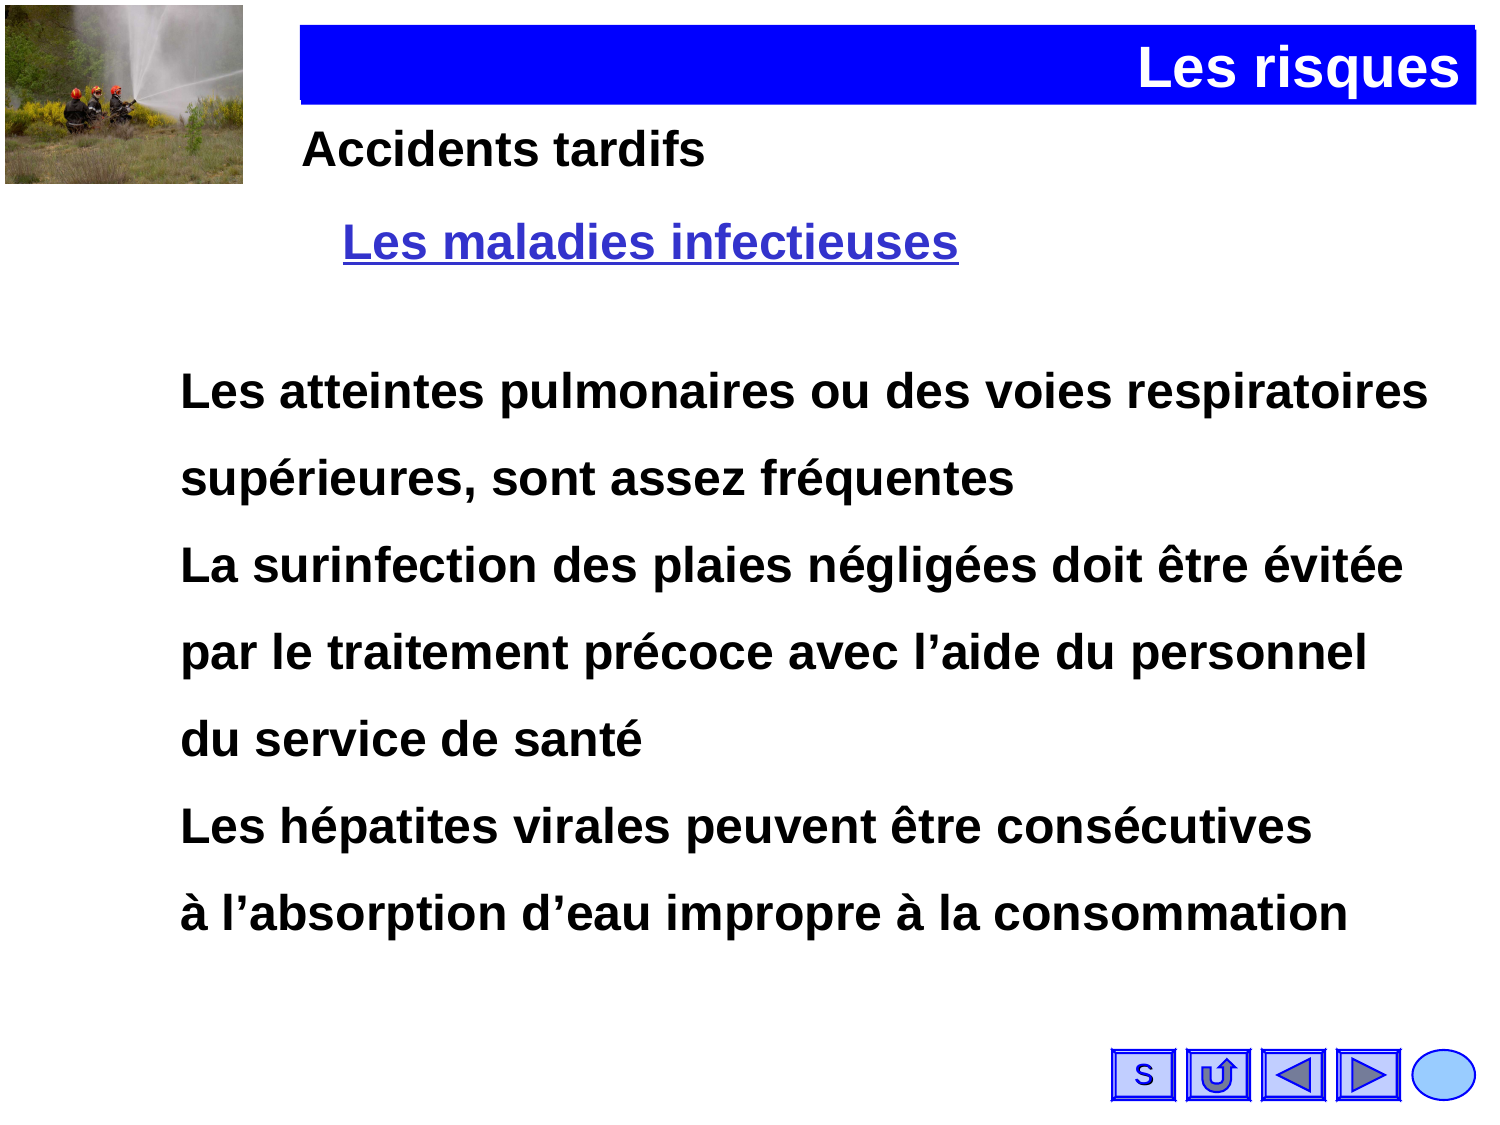

Les risques
Accidents tardifs
Les maladies infectieuses
Les atteintes pulmonaires ou des voies respiratoires
supérieures, sont assez fréquentes
La surinfection des plaies négligées doit être évitée
par le traitement précoce avec l’aide du personnel
du service de santé
Les hépatites virales peuvent être consécutives
à l’absorption d’eau impropre à la consommation